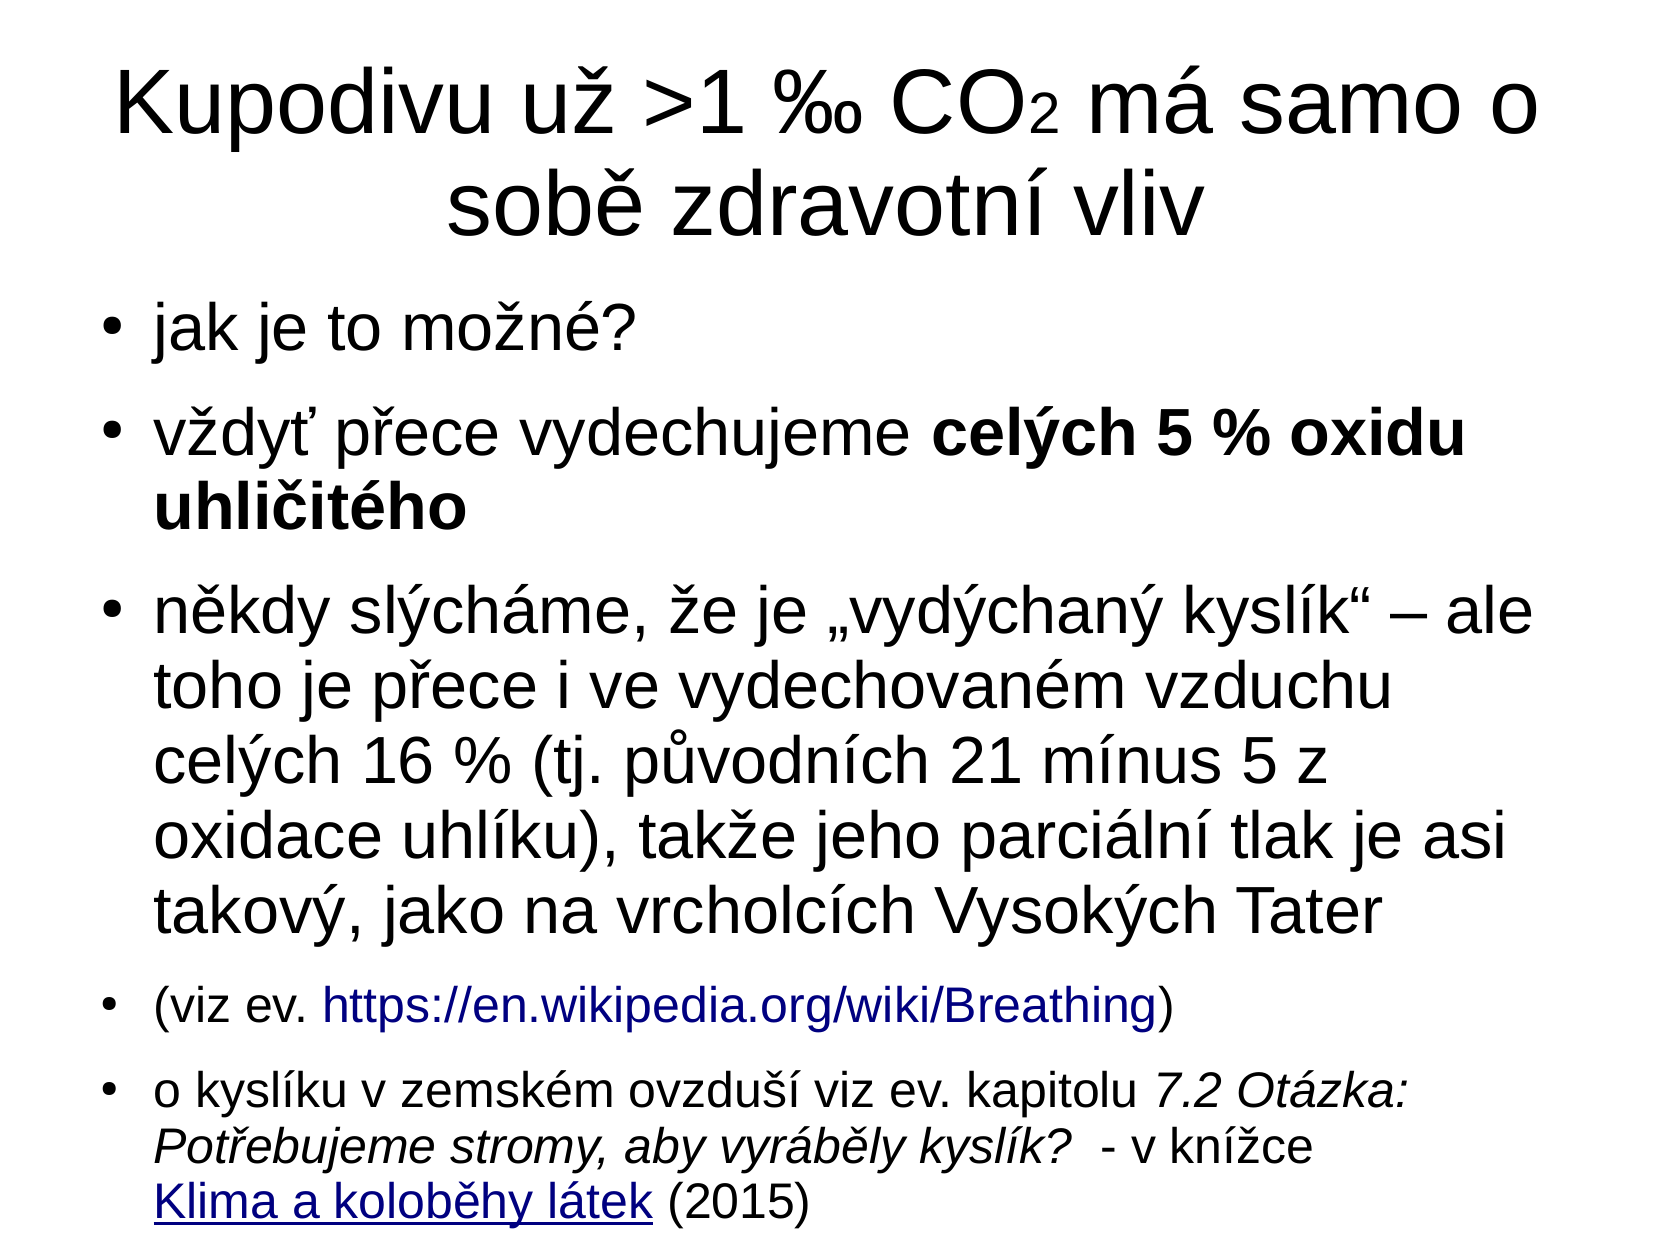

# Kupodivu už >1 ‰ CO2 má samo o sobě zdravotní vliv
jak je to možné?
vždyť přece vydechujeme celých 5 % oxidu uhličitého
někdy slýcháme, že je „vydýchaný kyslík“ – ale toho je přece i ve vydechovaném vzduchu celých 16 % (tj. původních 21 mínus 5 z oxidace uhlíku), takže jeho parciální tlak je asi takový, jako na vrcholcích Vysokých Tater
(viz ev. https://en.wikipedia.org/wiki/Breathing)
o kyslíku v zemském ovzduší viz ev. kapitolu 7.2 Otázka: Potřebujeme stromy, aby vyráběly kyslík? - v knížce Klima a koloběhy látek (2015)